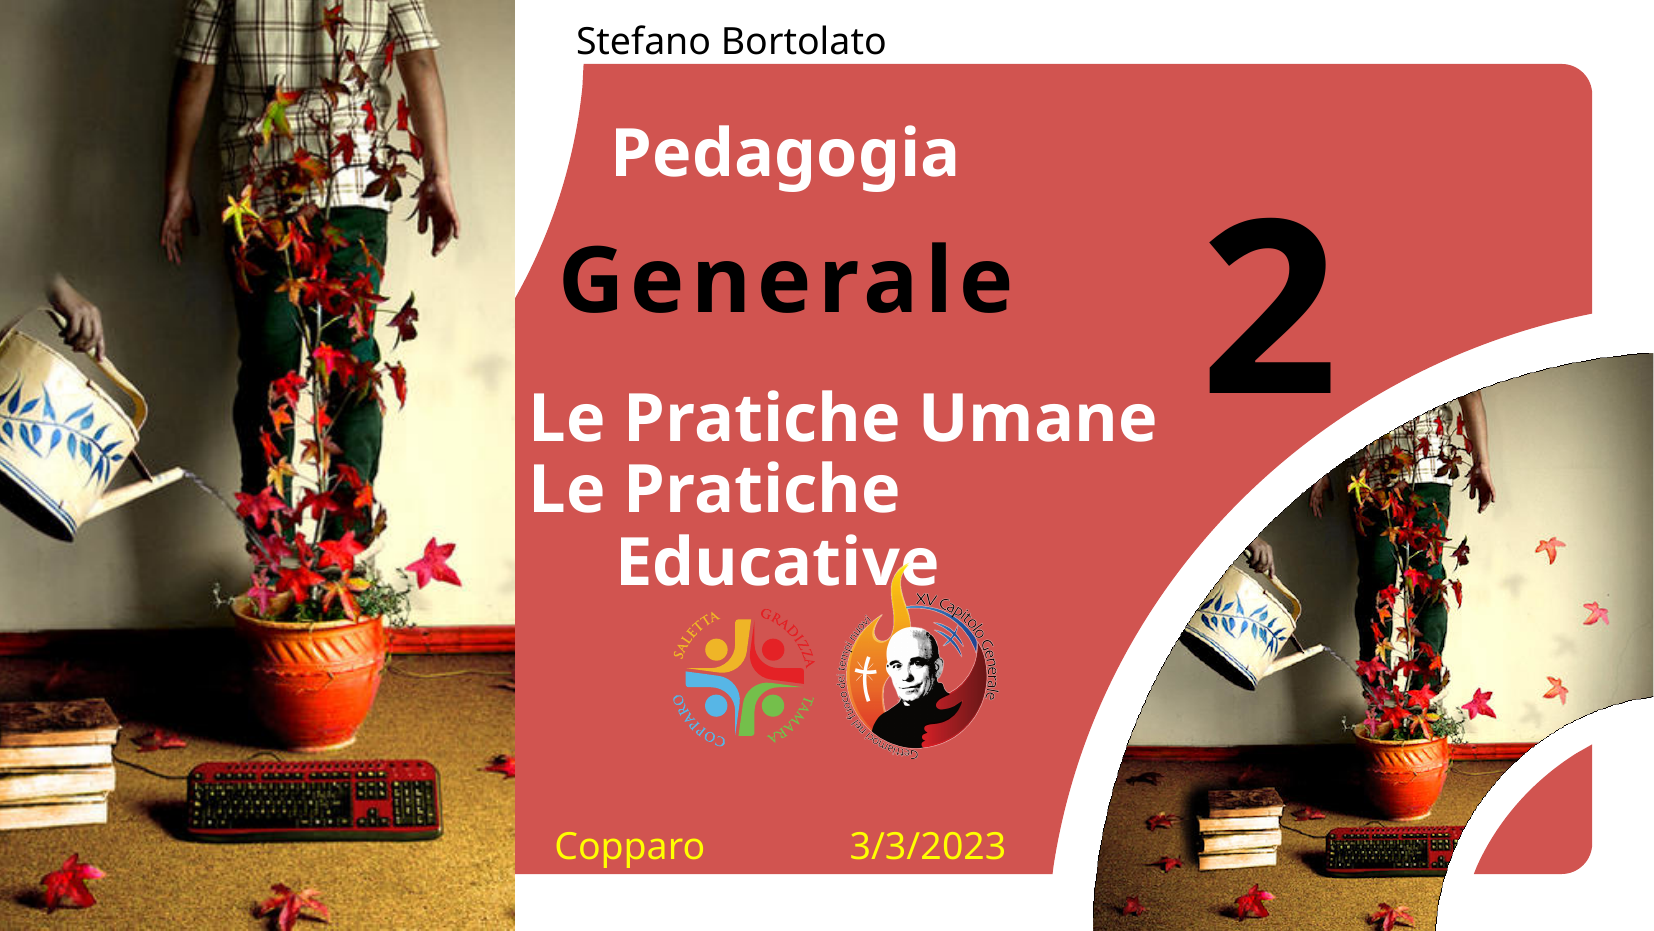

Stefano Bortolato
Pedagogia
Generale
2
Le Pratiche Umane
Le Pratiche
 Educative
Copparo		3/3/2023